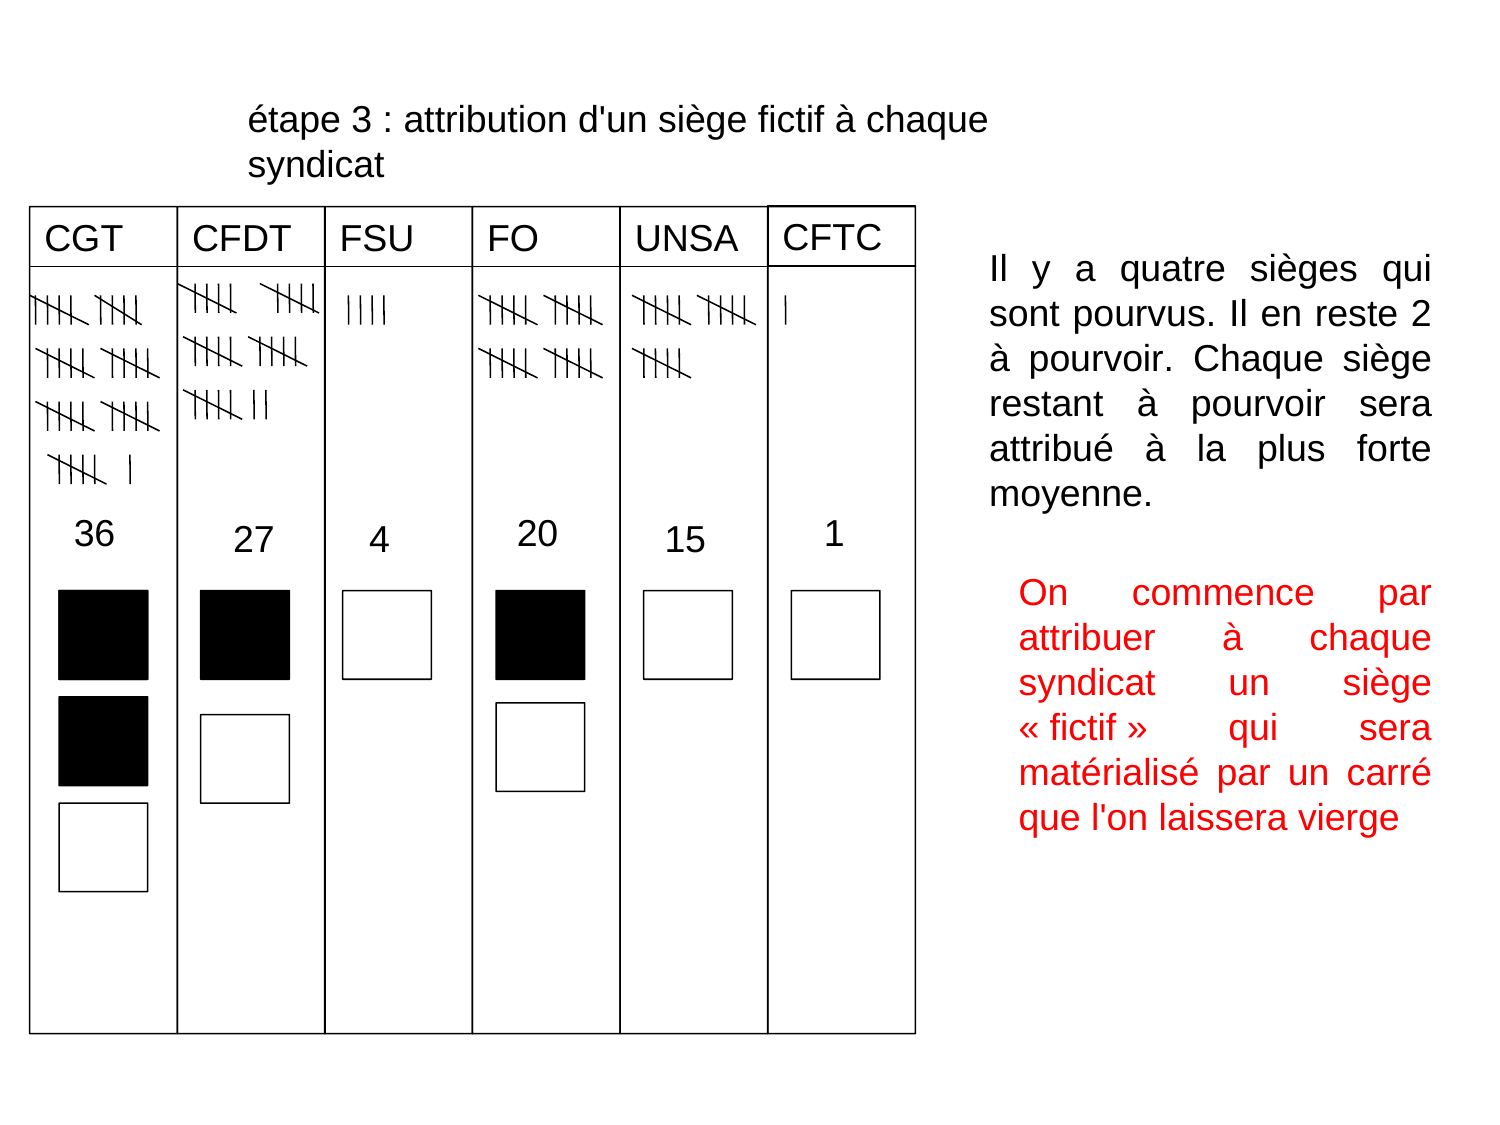

étape 3 : attribution d'un siège fictif à chaque syndicat
CFTC
CGT
CFDT
FSU
FO
UNSA
Il y a quatre sièges qui sont pourvus. Il en reste 2 à pourvoir. Chaque siège restant à pourvoir sera attribué à la plus forte moyenne.
1
36
20
27
4
15
On commence par attribuer à chaque syndicat un siège « fictif » qui sera matérialisé par un carré que l'on laissera vierge